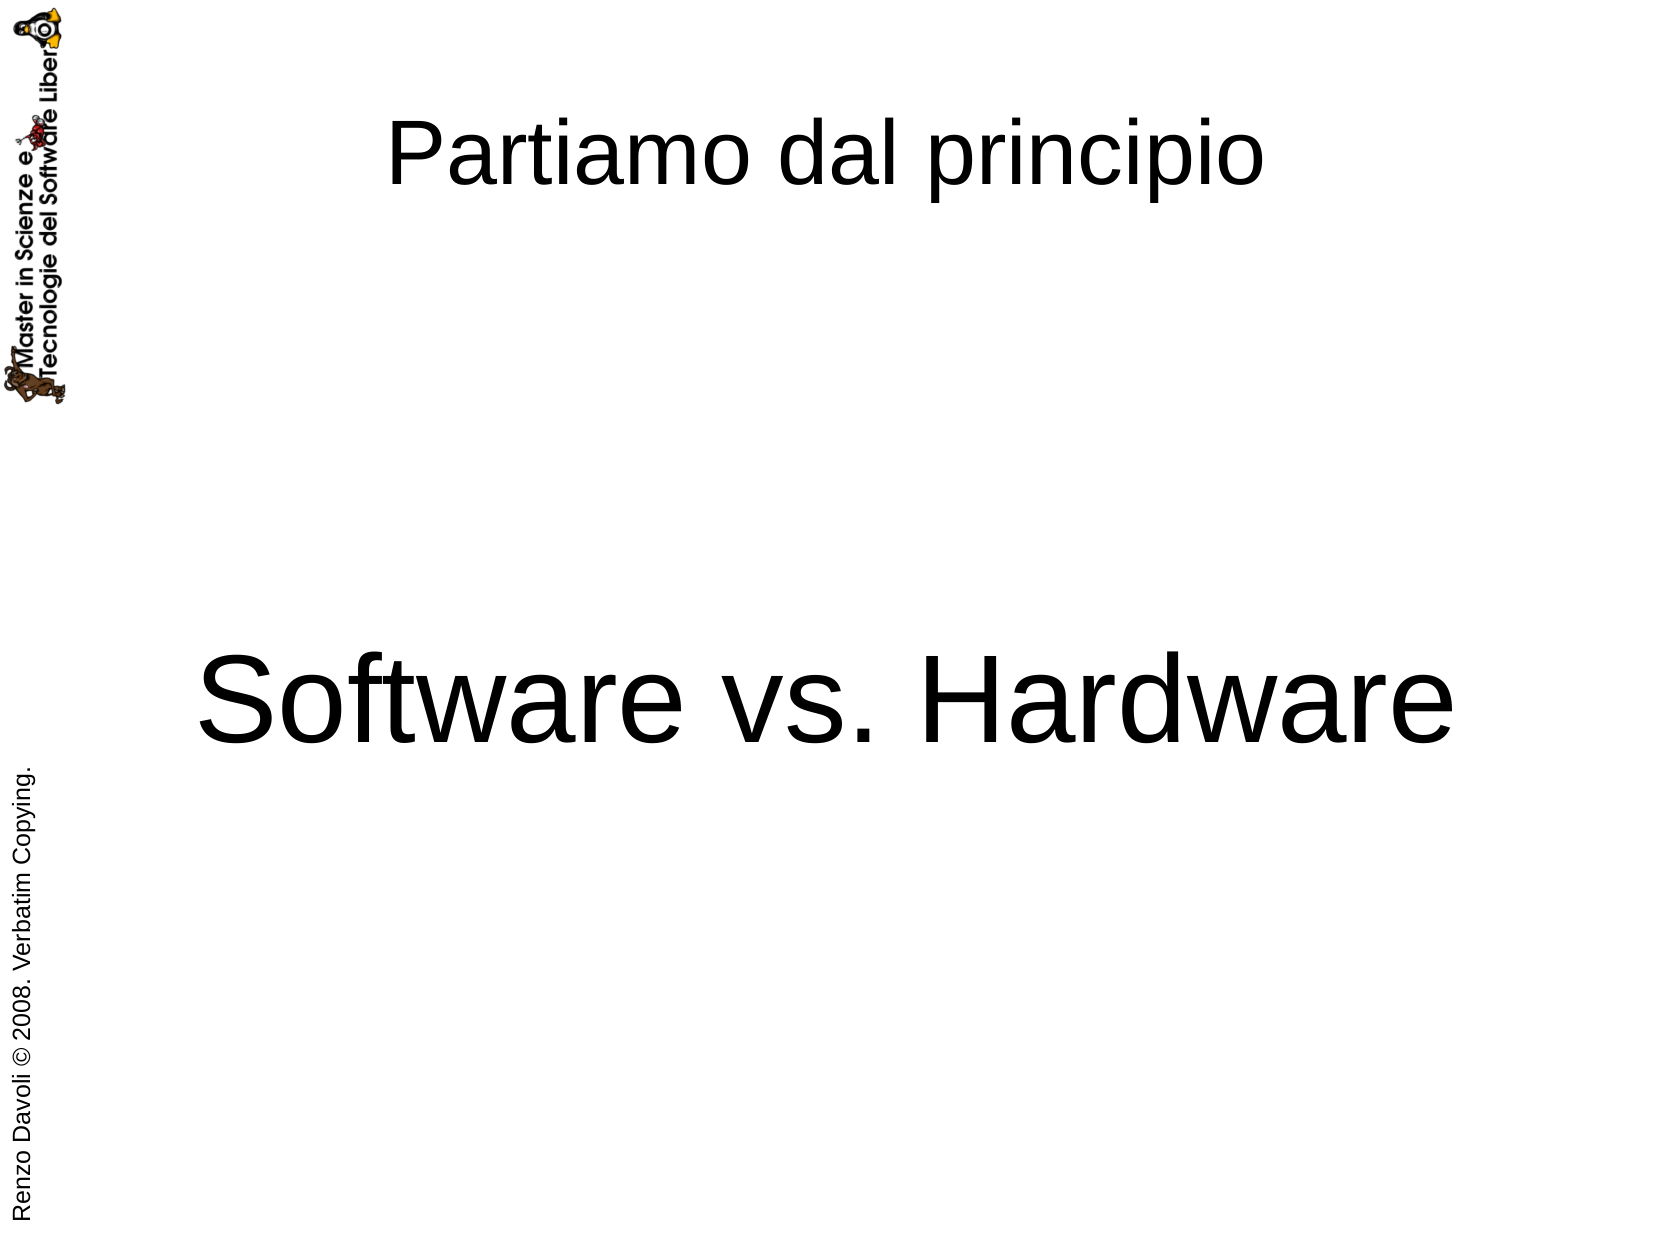

# Partiamo dal principio
Software vs. Hardware